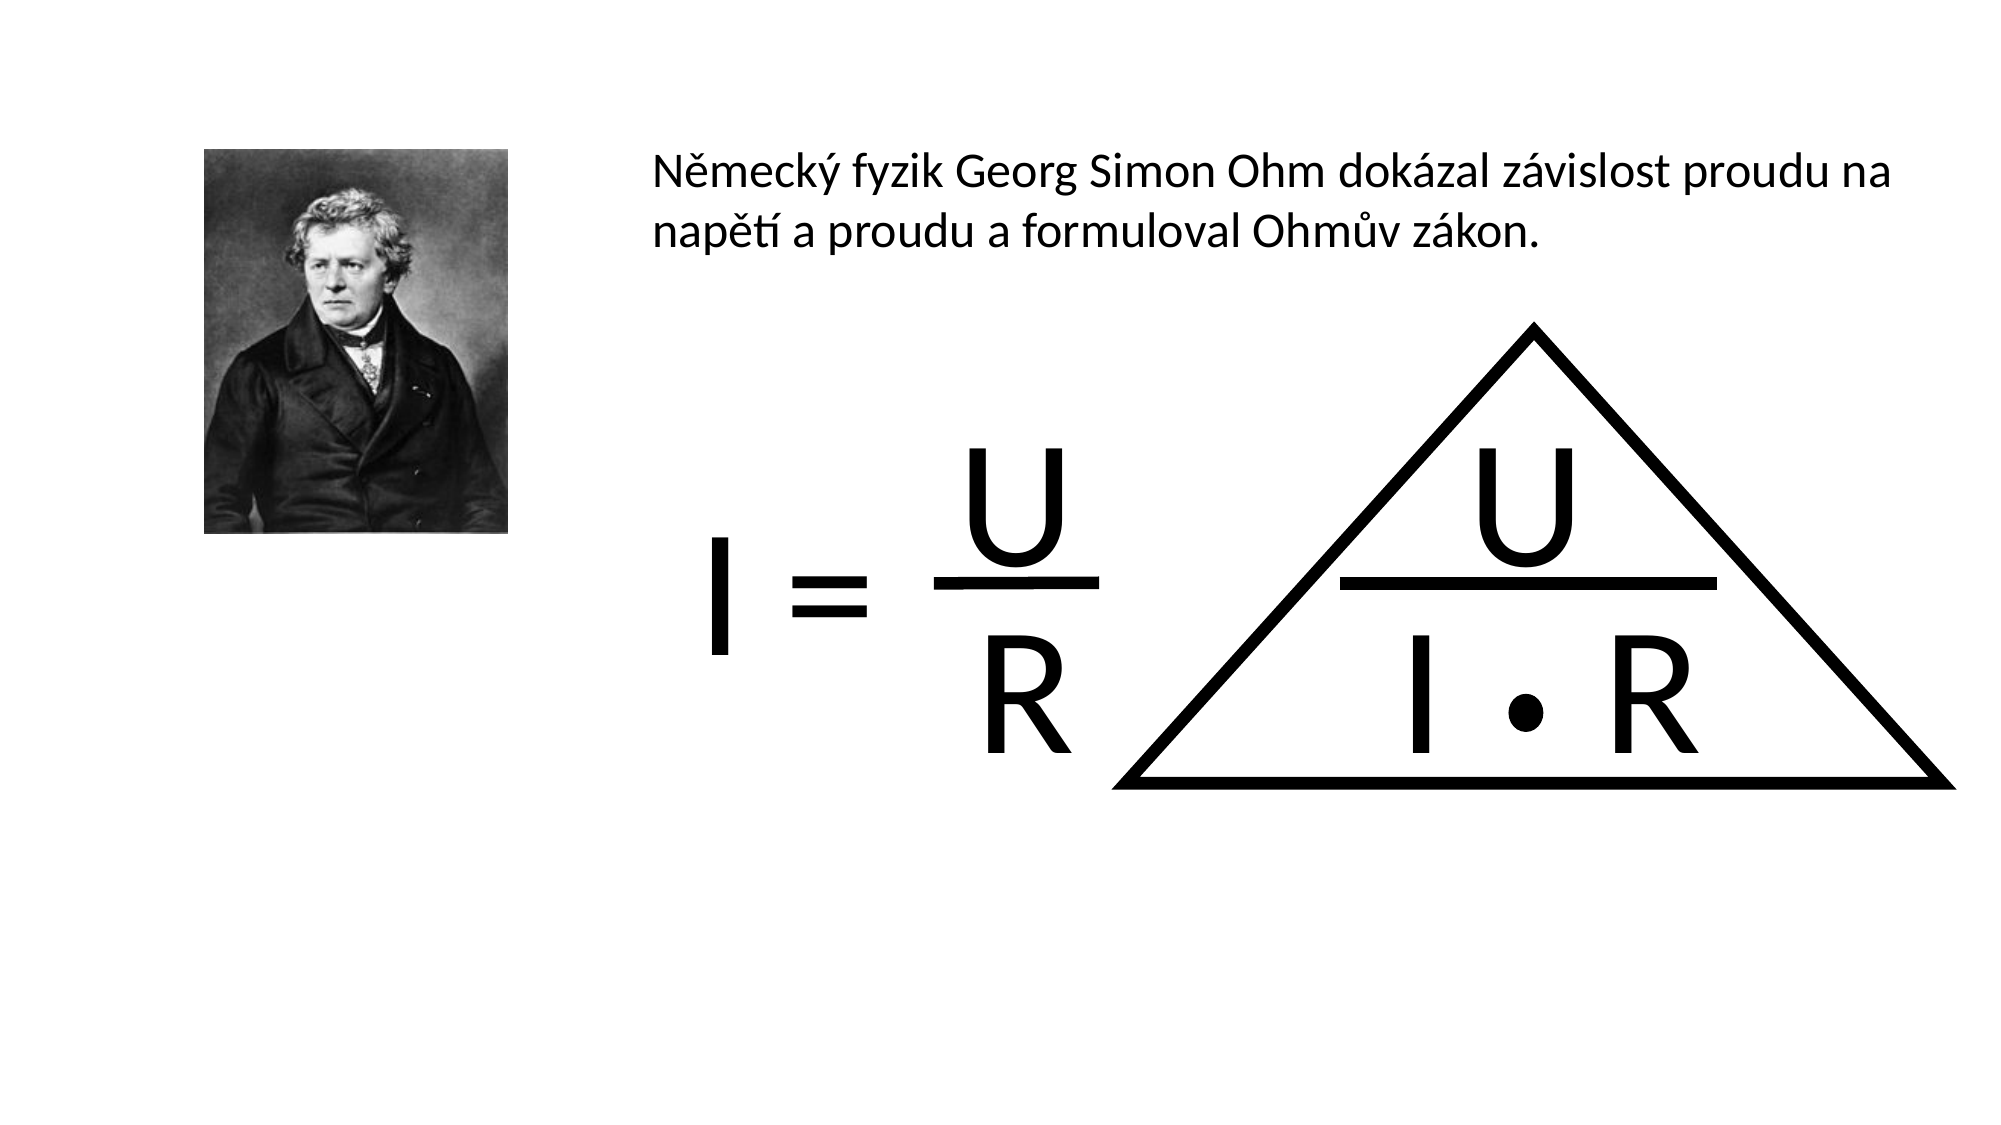

Německý fyzik Georg Simon Ohm dokázal závislost proudu na
napětí a proudu a formuloval Ohmův zákon.
U
I =
R
U
I
R